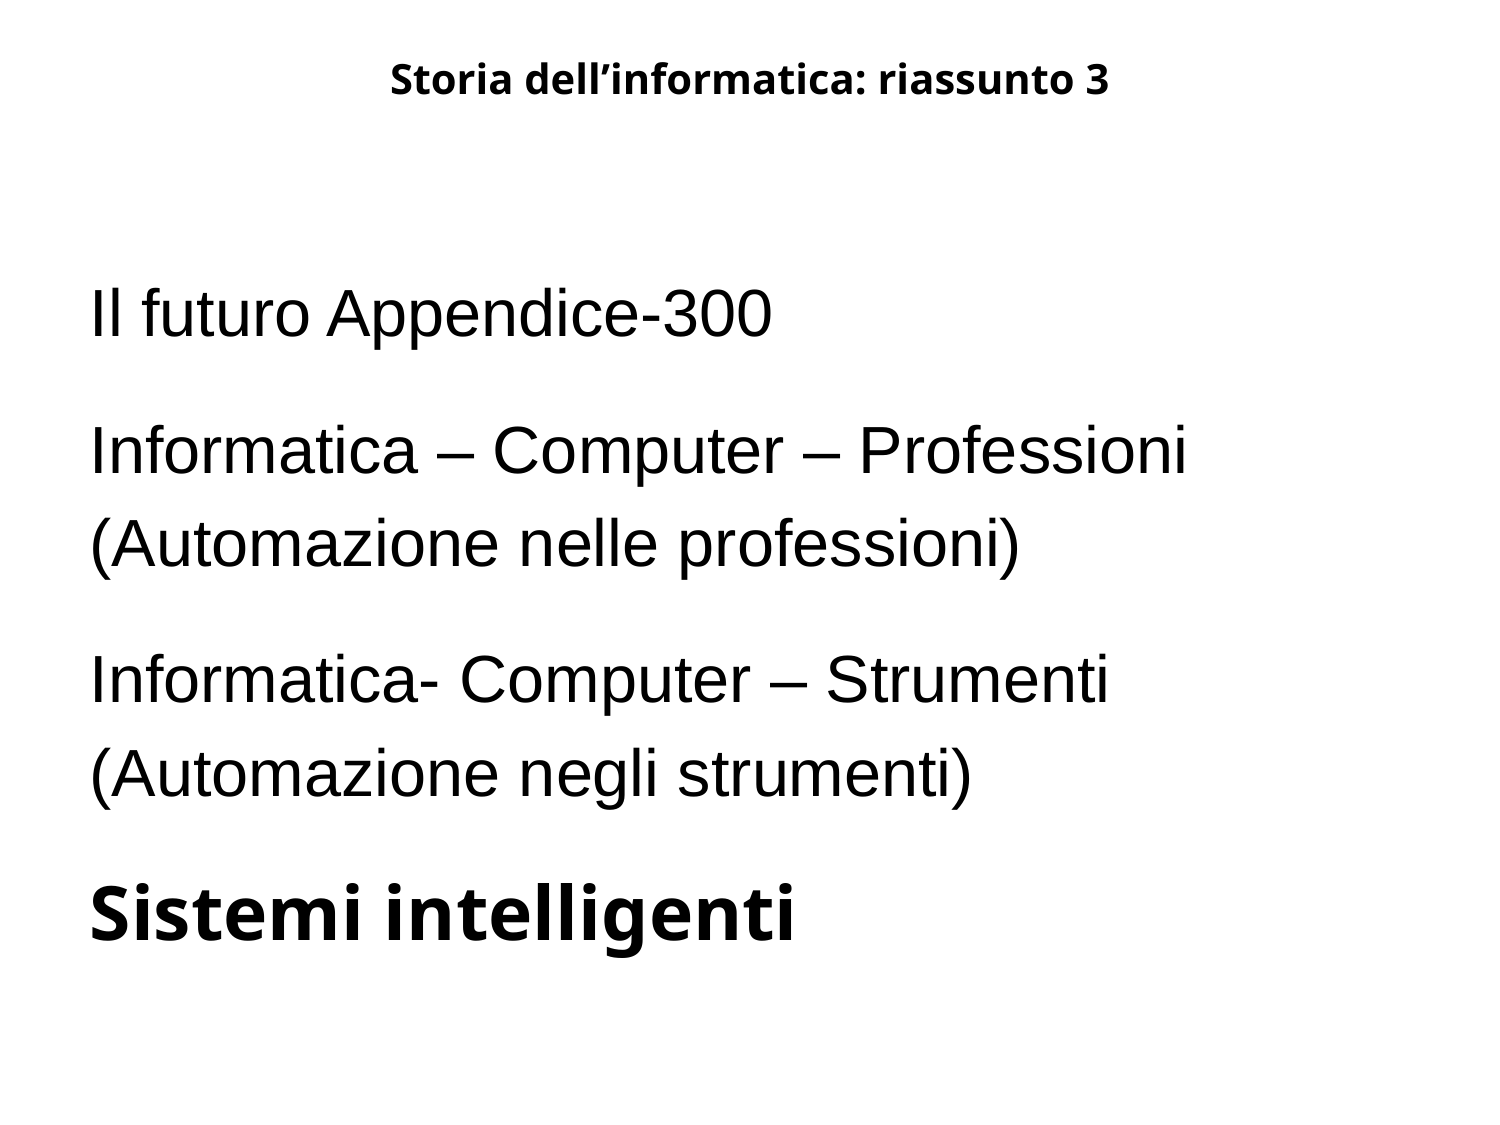

# Storia dell’informatica: riassunto 3
Il futuro Appendice-300
Informatica – Computer – Professioni
(Automazione nelle professioni)
Informatica- Computer – Strumenti
(Automazione negli strumenti)
Sistemi intelligenti